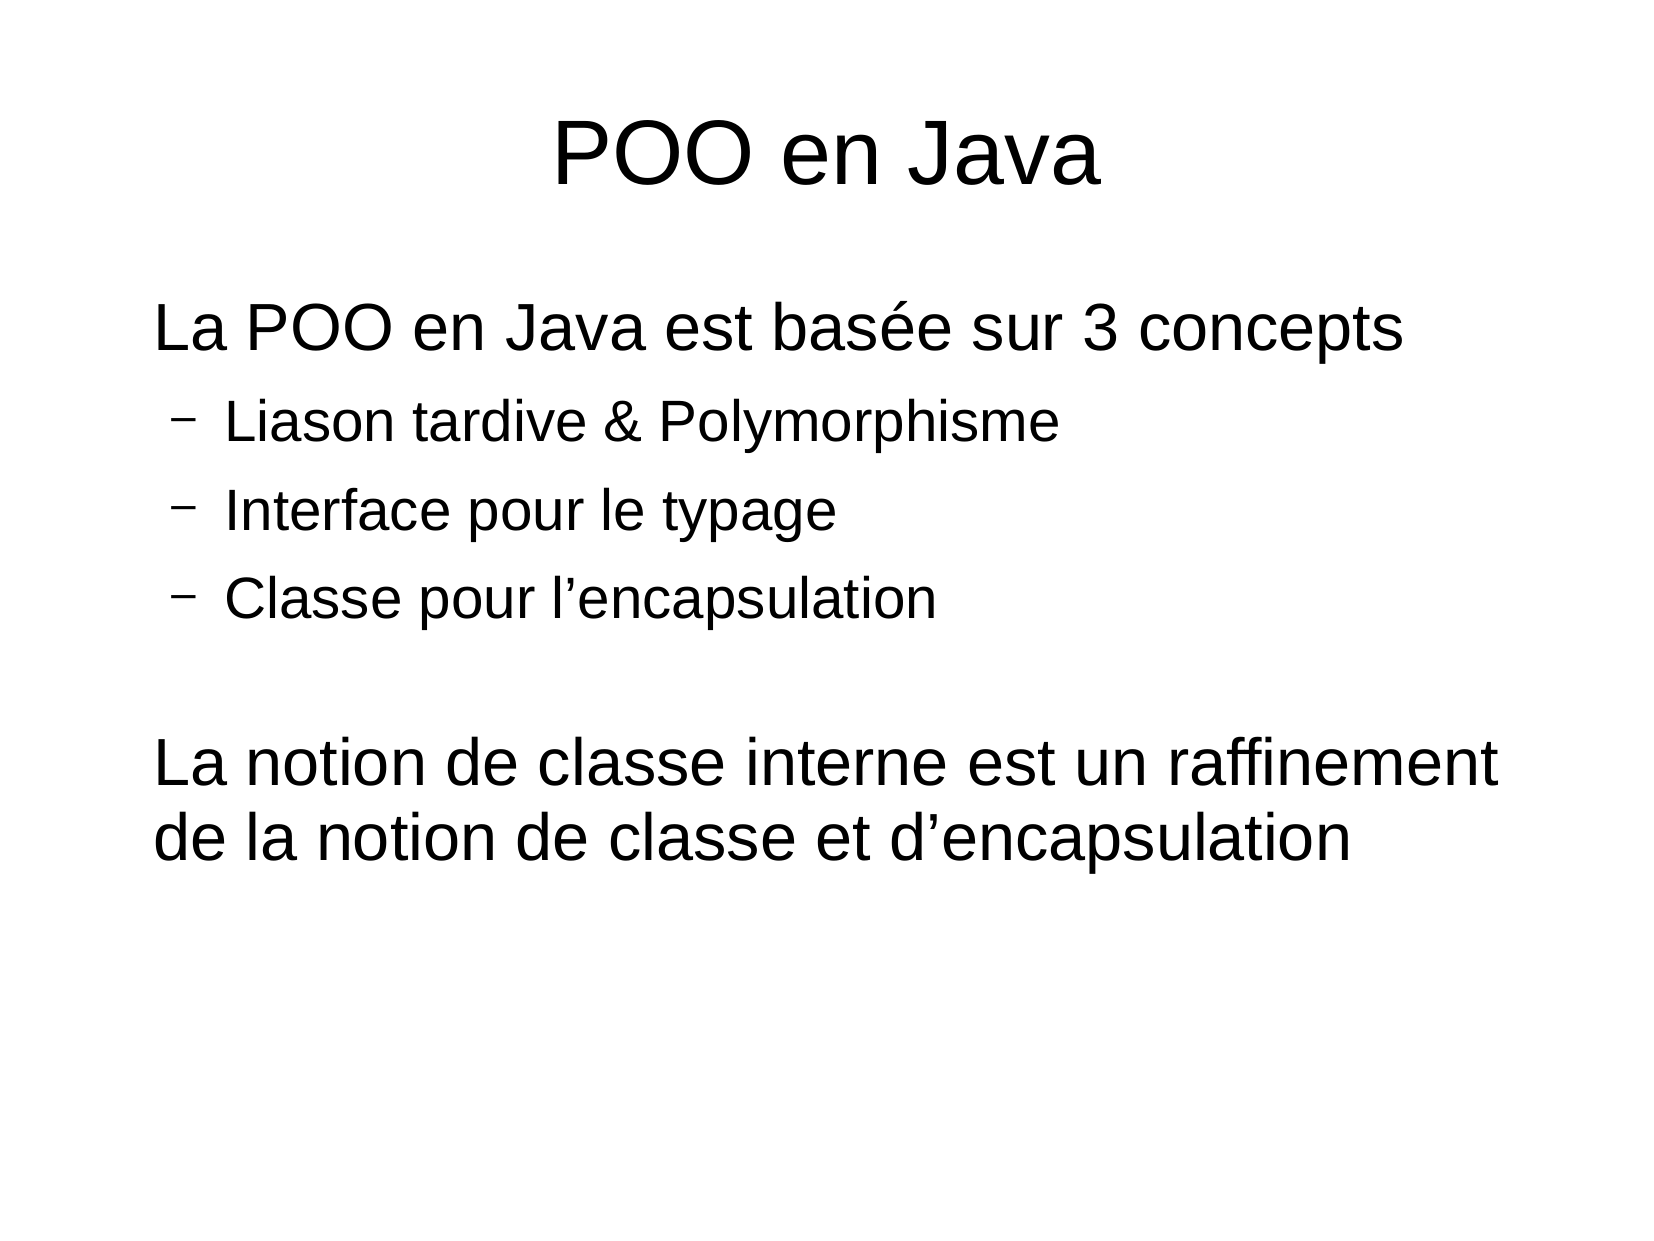

# POO en Java
La POO en Java est basée sur 3 concepts
Liason tardive & Polymorphisme
Interface pour le typage
Classe pour l’encapsulation
La notion de classe interne est un raffinement de la notion de classe et d’encapsulation